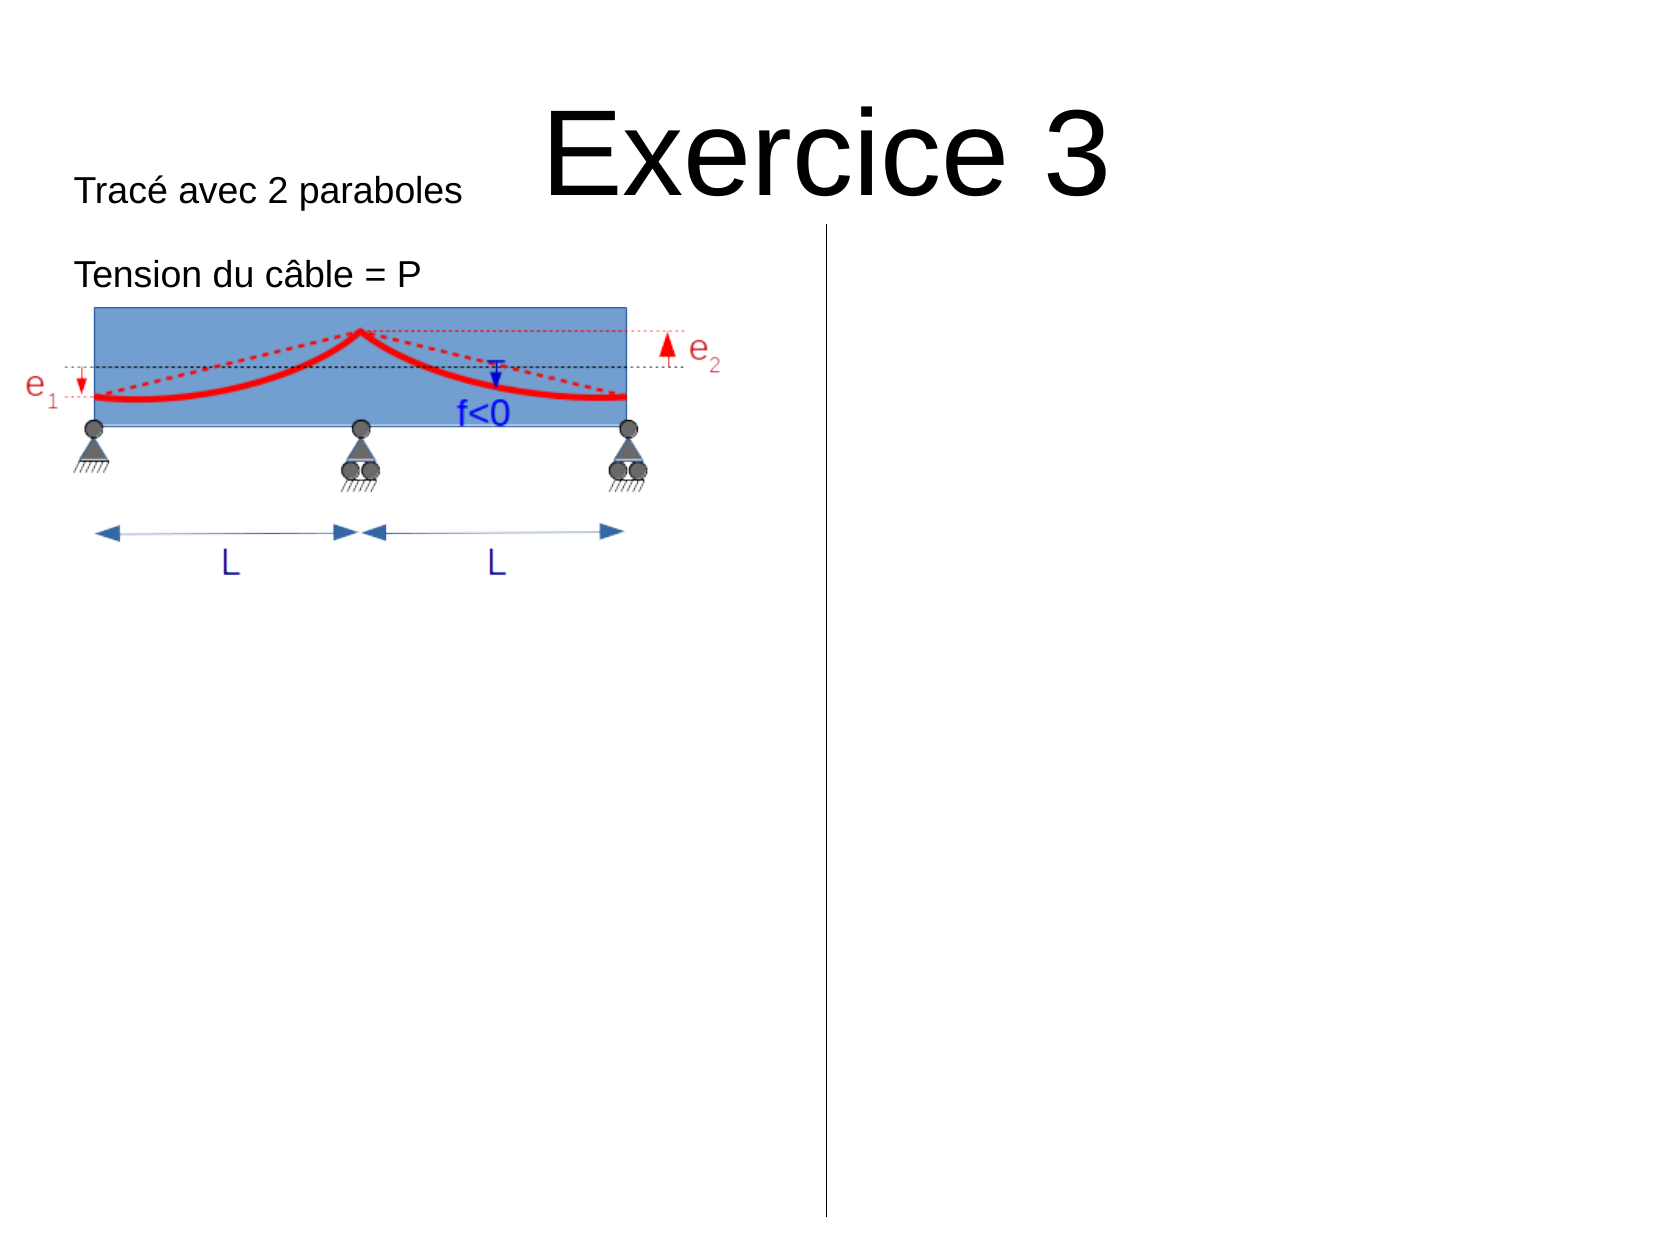

# Exercice 3
Tracé avec 2 paraboles
Tension du câble = P